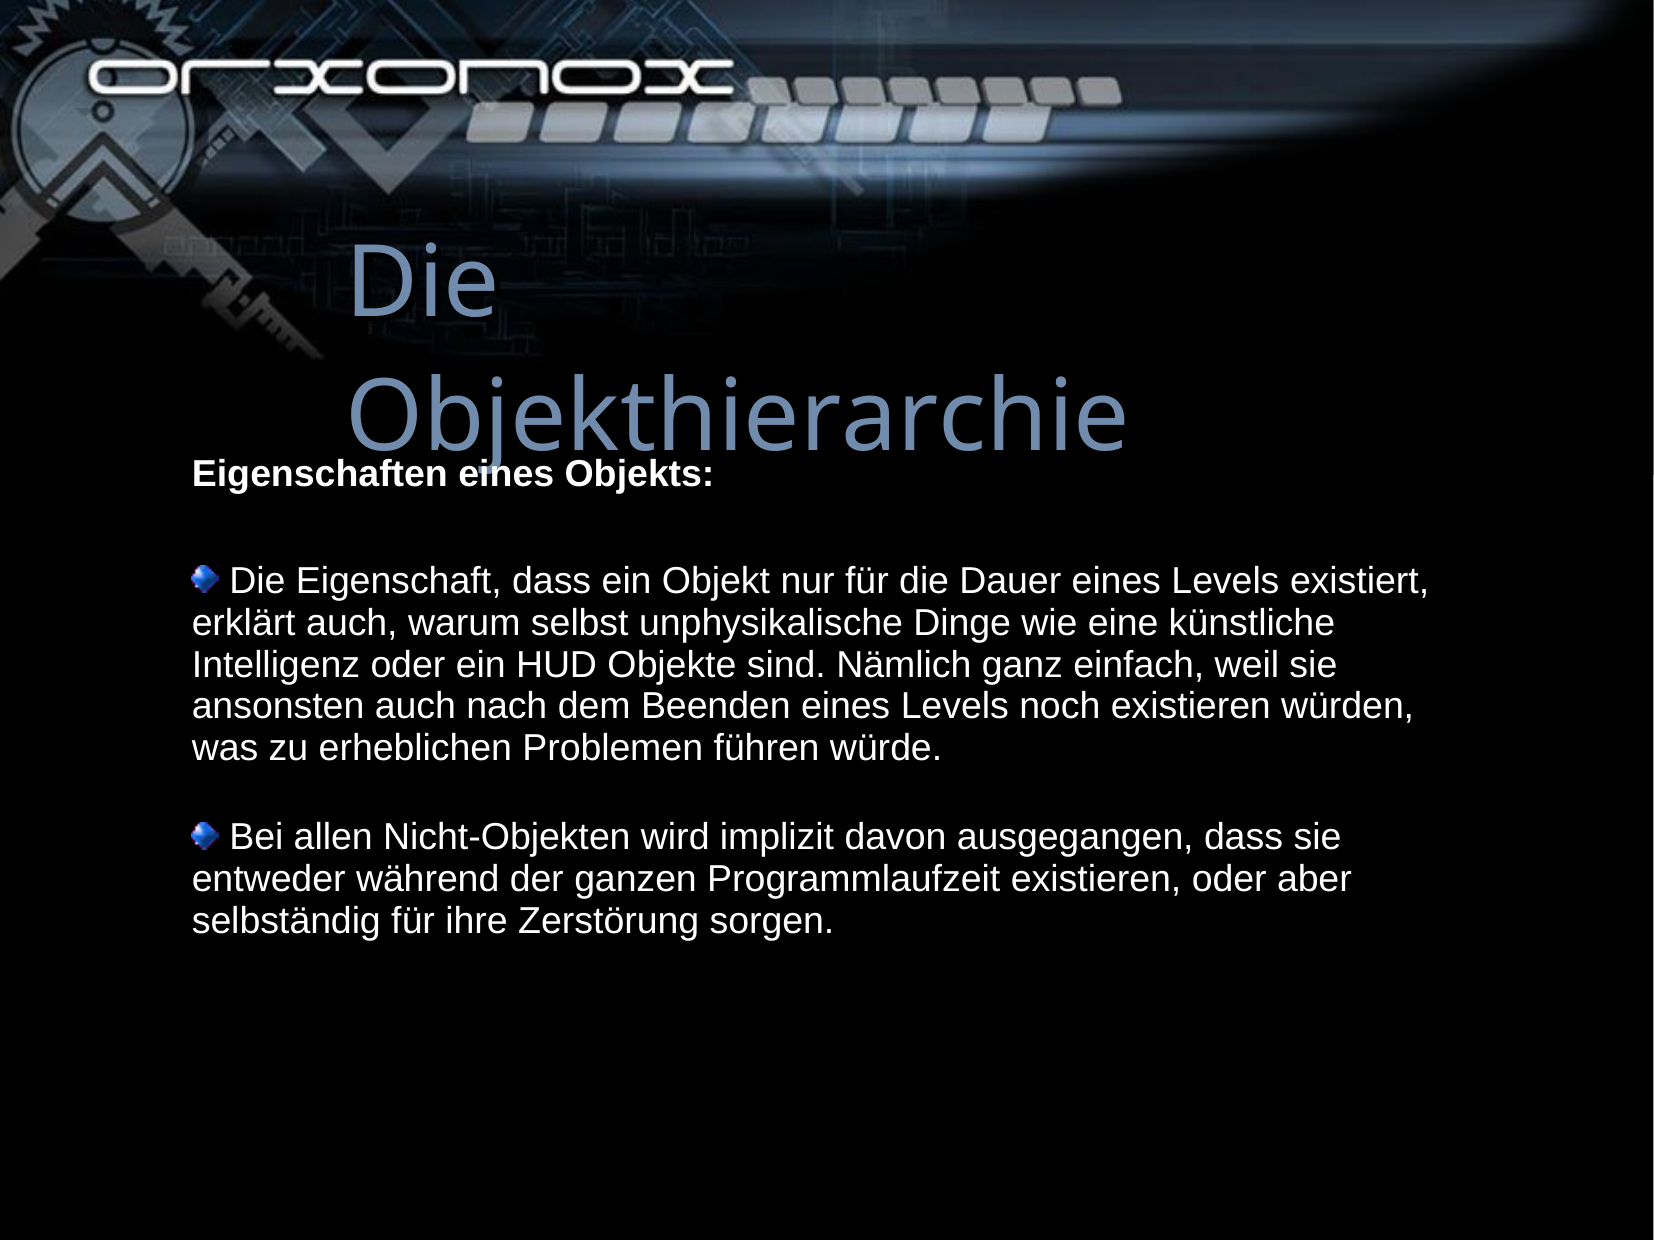

Die Objekthierarchie
Eigenschaften eines Objekts:
 Die Eigenschaft, dass ein Objekt nur für die Dauer eines Levels existiert, erklärt auch, warum selbst unphysikalische Dinge wie eine künstliche Intelligenz oder ein HUD Objekte sind. Nämlich ganz einfach, weil sie ansonsten auch nach dem Beenden eines Levels noch existieren würden, was zu erheblichen Problemen führen würde.
 Bei allen Nicht-Objekten wird implizit davon ausgegangen, dass sie entweder während der ganzen Programmlaufzeit existieren, oder aber selbständig für ihre Zerstörung sorgen.